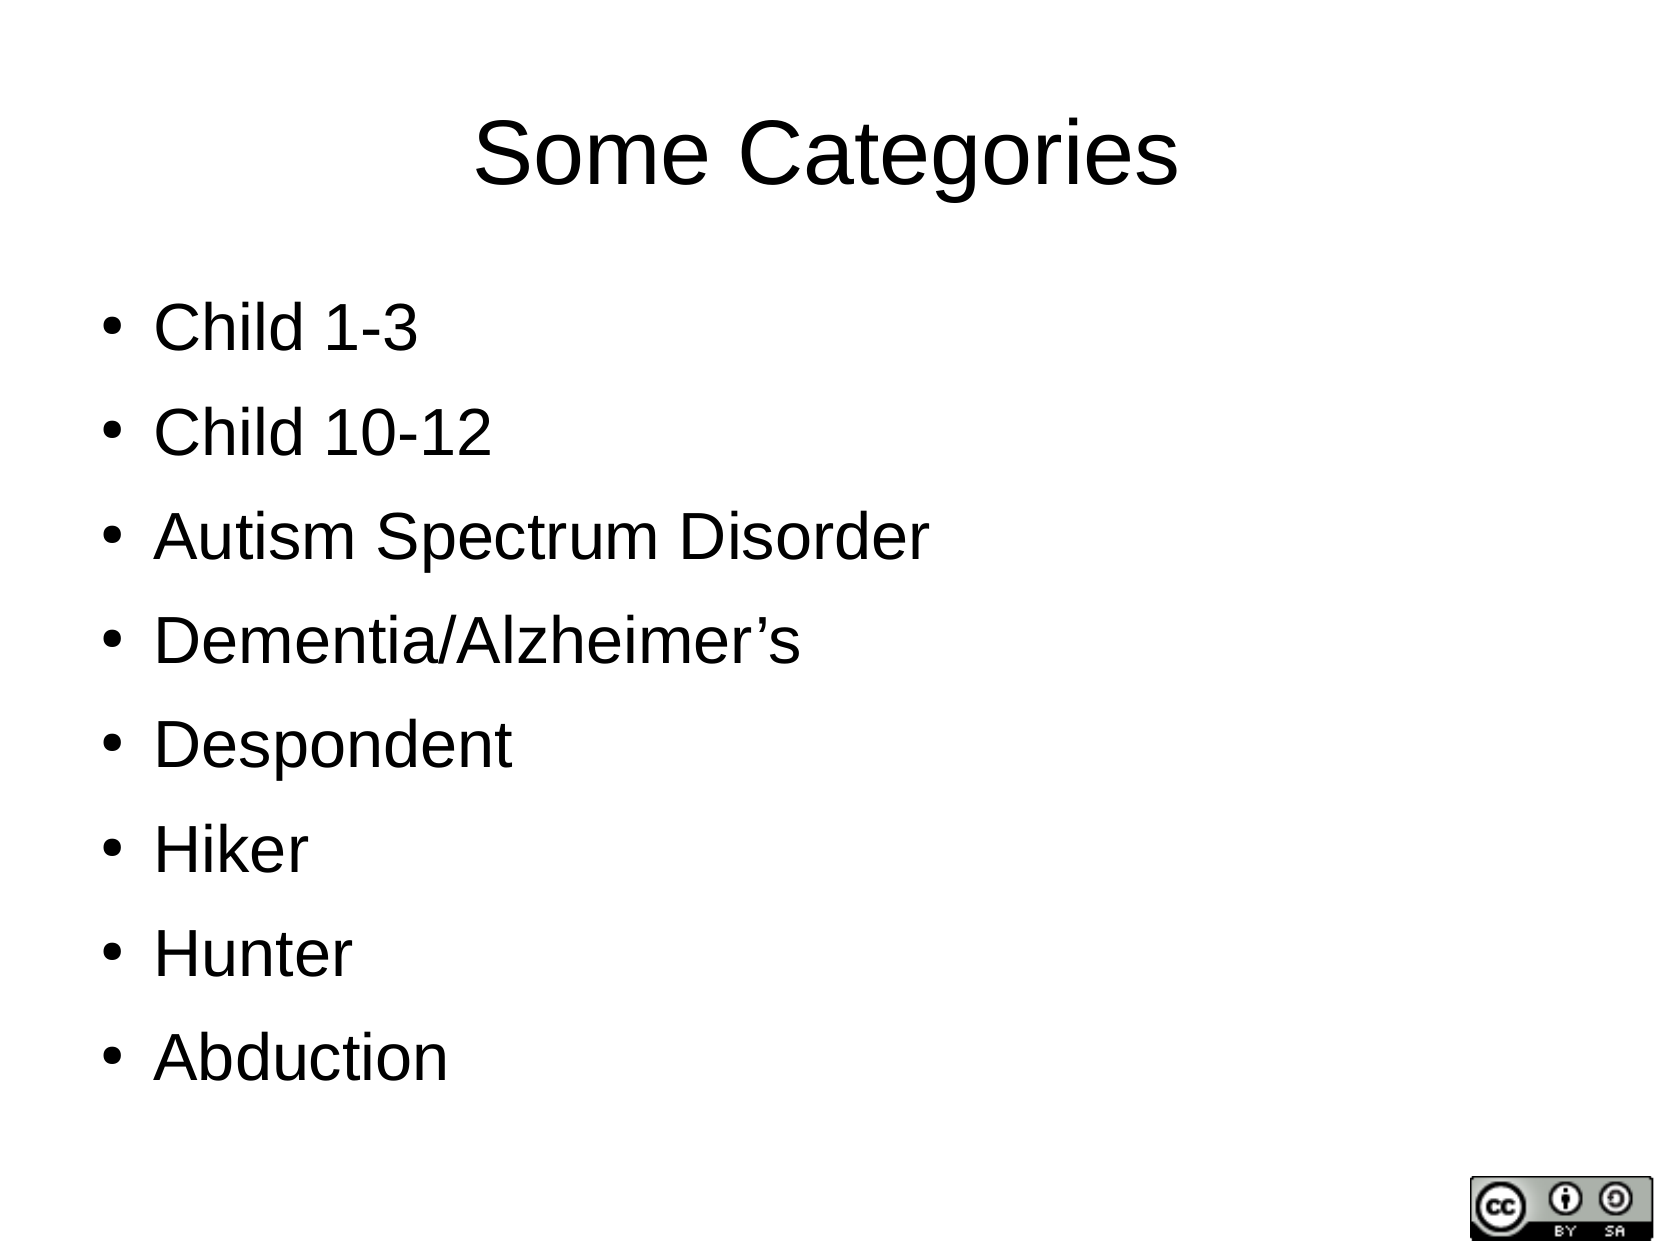

# Some Categories
Child 1-3
Child 10-12
Autism Spectrum Disorder
Dementia/Alzheimer’s
Despondent
Hiker
Hunter
Abduction